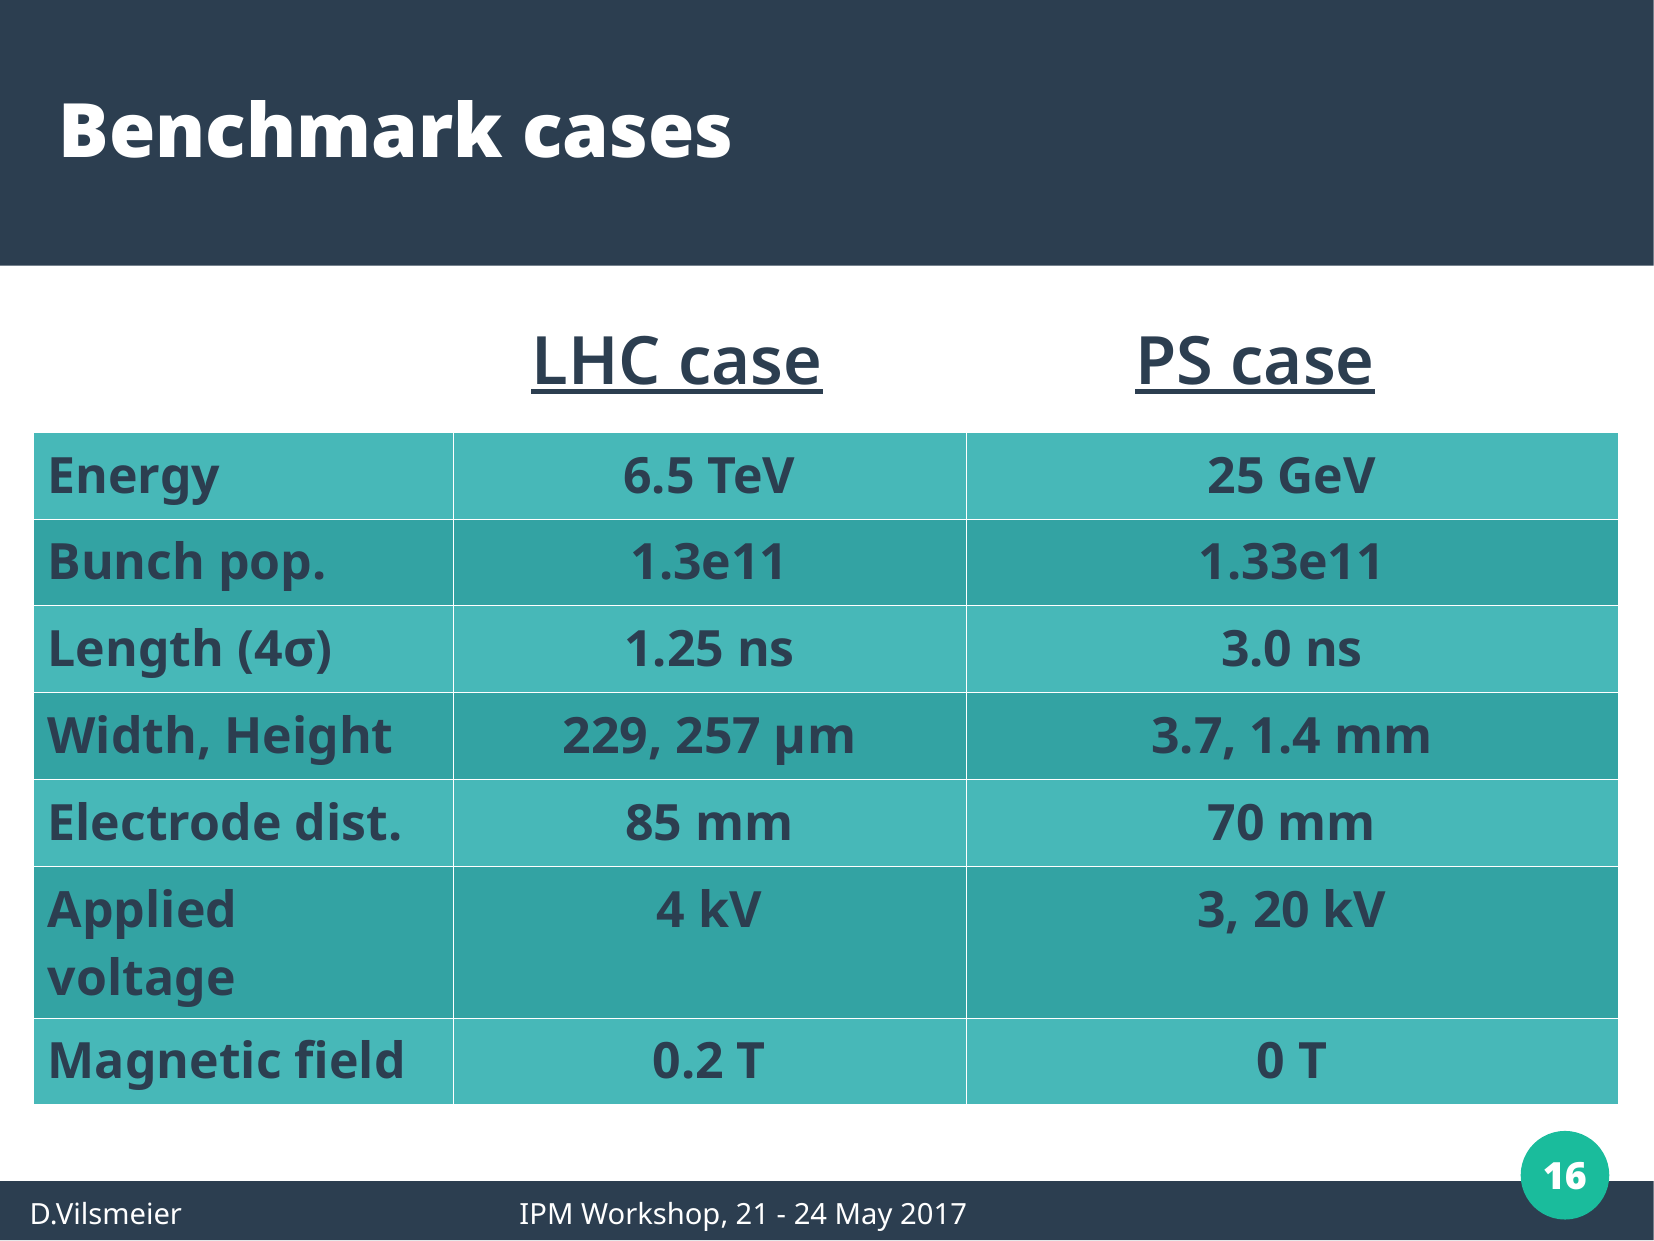

# Benchmark cases
LHC case
PS case
| Energy | 6.5 TeV | 25 GeV |
| --- | --- | --- |
| Bunch pop. | 1.3e11 | 1.33e11 |
| Length (4σ) | 1.25 ns | 3.0 ns |
| Width, Height | 229, 257 μm | 3.7, 1.4 mm |
| Electrode dist. | 85 mm | 70 mm |
| Applied voltage | 4 kV | 3, 20 kV |
| Magnetic field | 0.2 T | 0 T |
16
D.Vilsmeier IPM Workshop, 21 - 24 May 2017